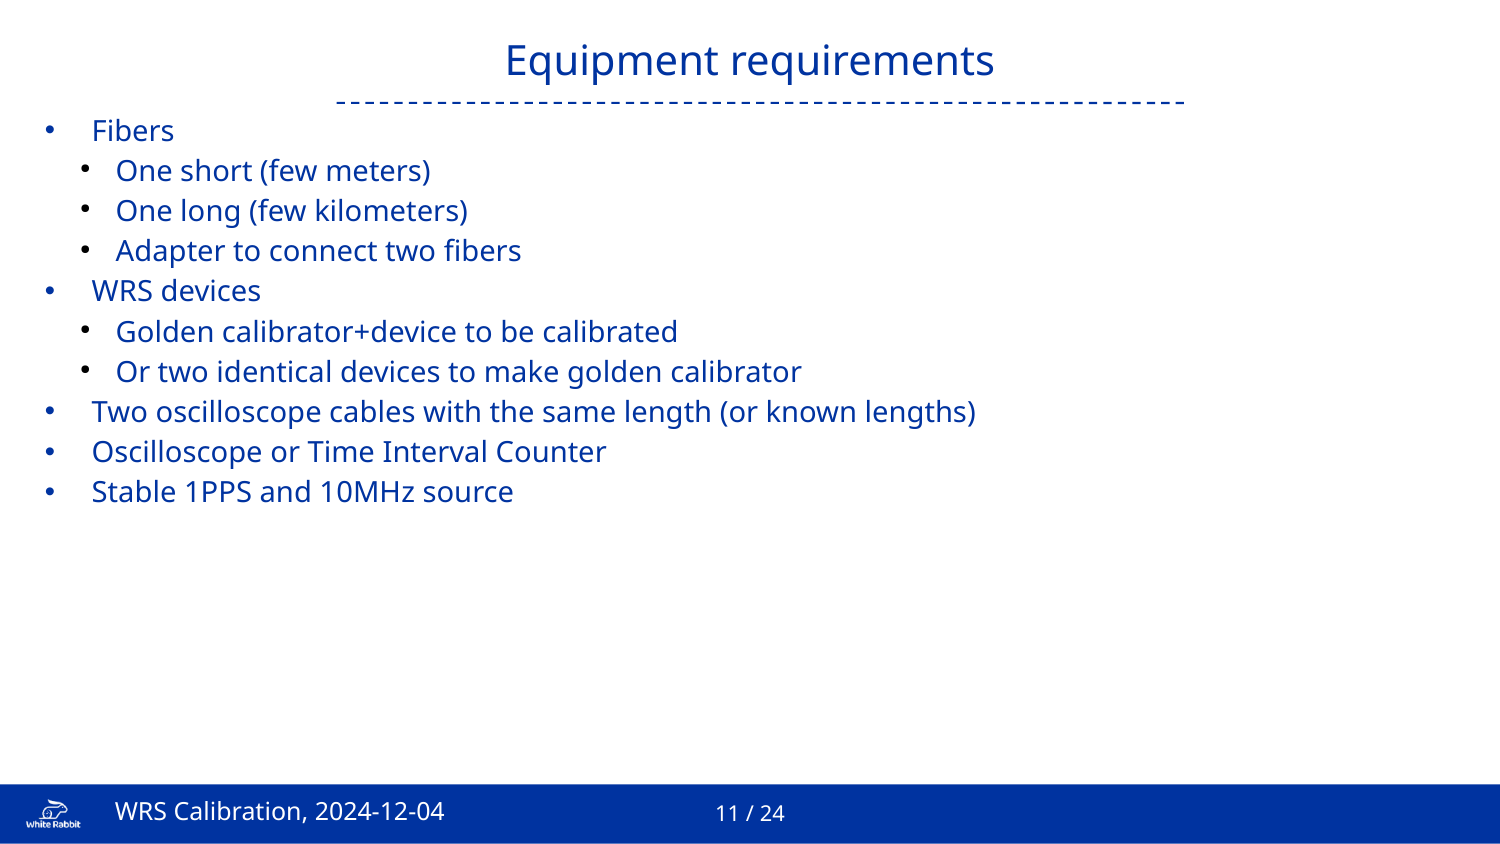

# Equipment requirements
Fibers
One short (few meters)
One long (few kilometers)
Adapter to connect two fibers
WRS devices
Golden calibrator+device to be calibrated
Or two identical devices to make golden calibrator
Two oscilloscope cables with the same length (or known lengths)
Oscilloscope or Time Interval Counter
Stable 1PPS and 10MHz source
WRS Calibration, 2024-12-04